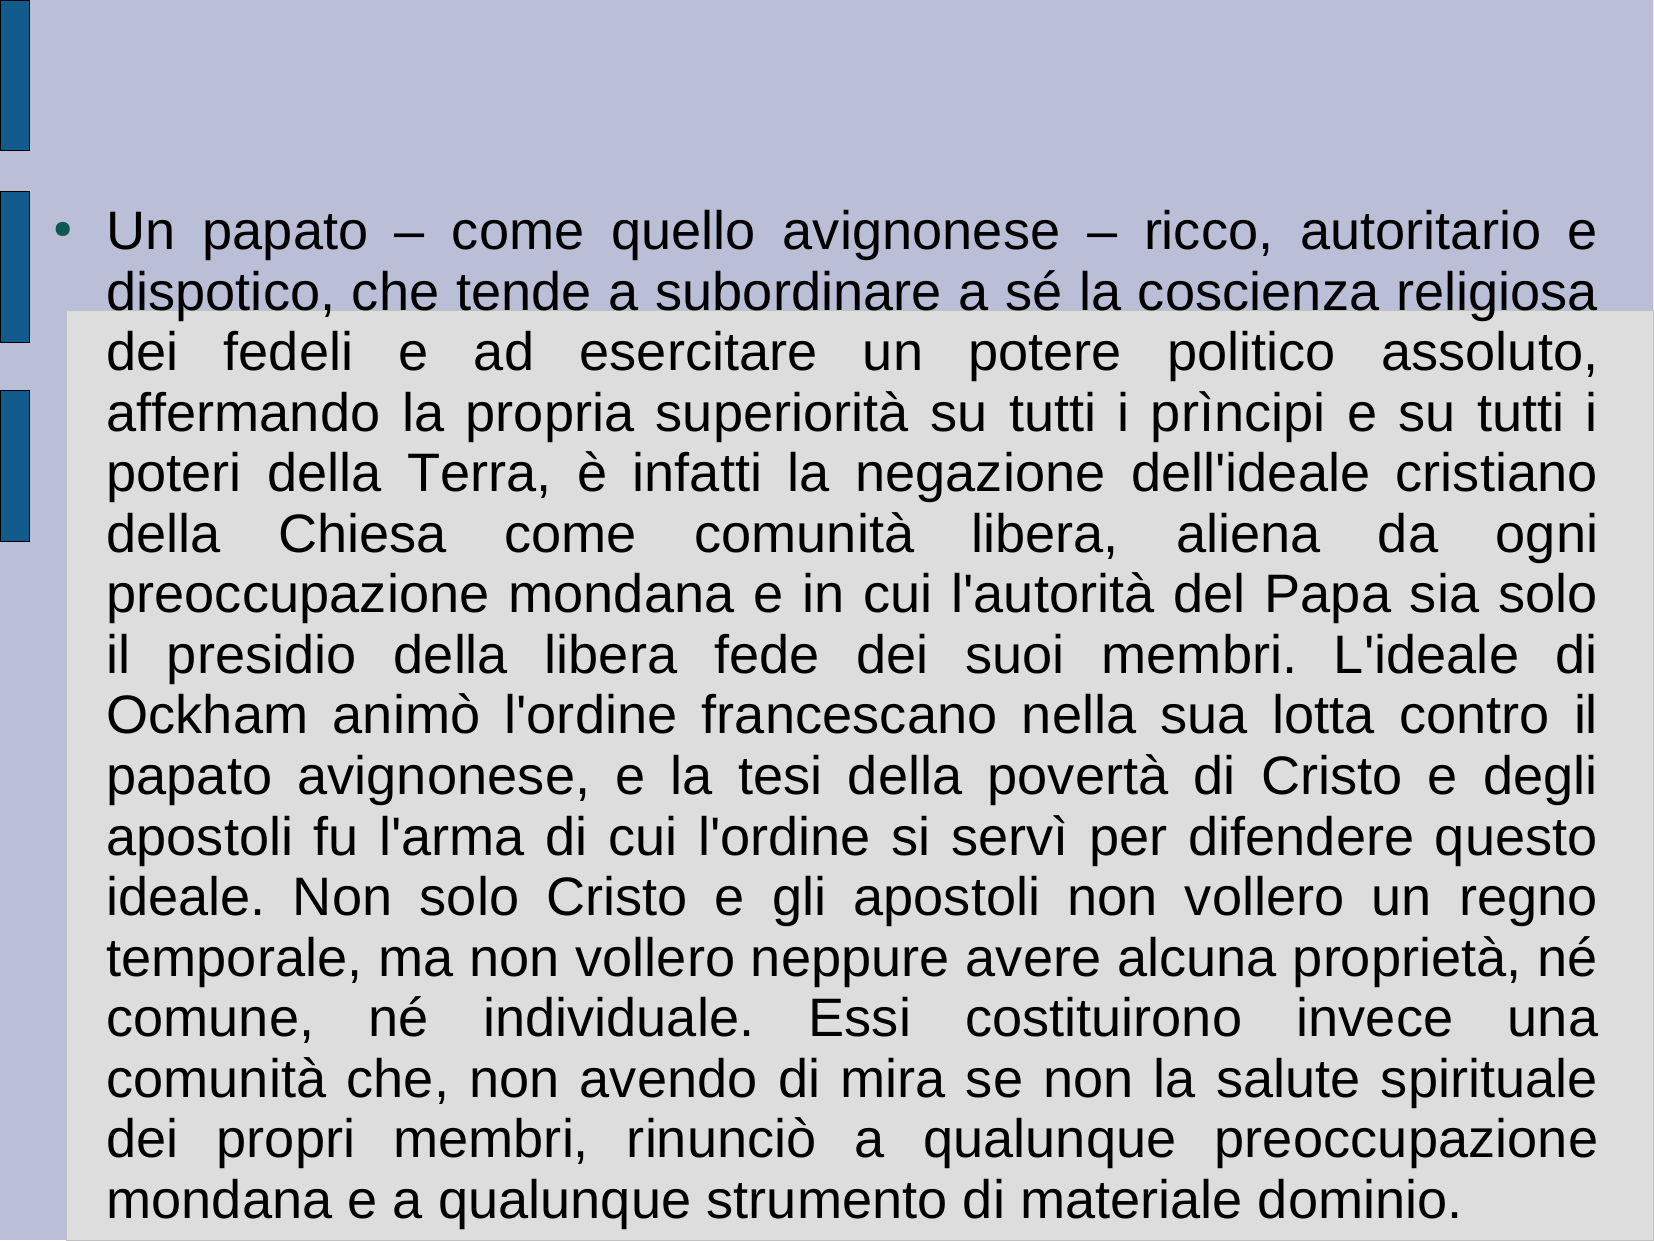

#
Un papato – come quello avignonese – ricco, autoritario e dispotico, che tende a subordinare a sé la coscienza religiosa dei fedeli e ad esercitare un potere politico assoluto, affermando la propria superiorità su tutti i prìncipi e su tutti i poteri della Terra, è infatti la negazione dell'ideale cristiano della Chiesa come comunità libera, aliena da ogni preoccupazione mondana e in cui l'autorità del Papa sia solo il presidio della libera fede dei suoi membri. L'ideale di Ockham animò l'ordine francescano nella sua lotta contro il papato avignonese, e la tesi della povertà di Cristo e degli apostoli fu l'arma di cui l'ordine si servì per difendere questo ideale. Non solo Cristo e gli apostoli non vollero un regno temporale, ma non vollero neppure avere alcuna proprietà, né comune, né individuale. Essi costituirono invece una comunità che, non avendo di mira se non la salute spirituale dei propri membri, rinunciò a qualunque preoccupazione mondana e a qualunque strumento di materiale dominio.